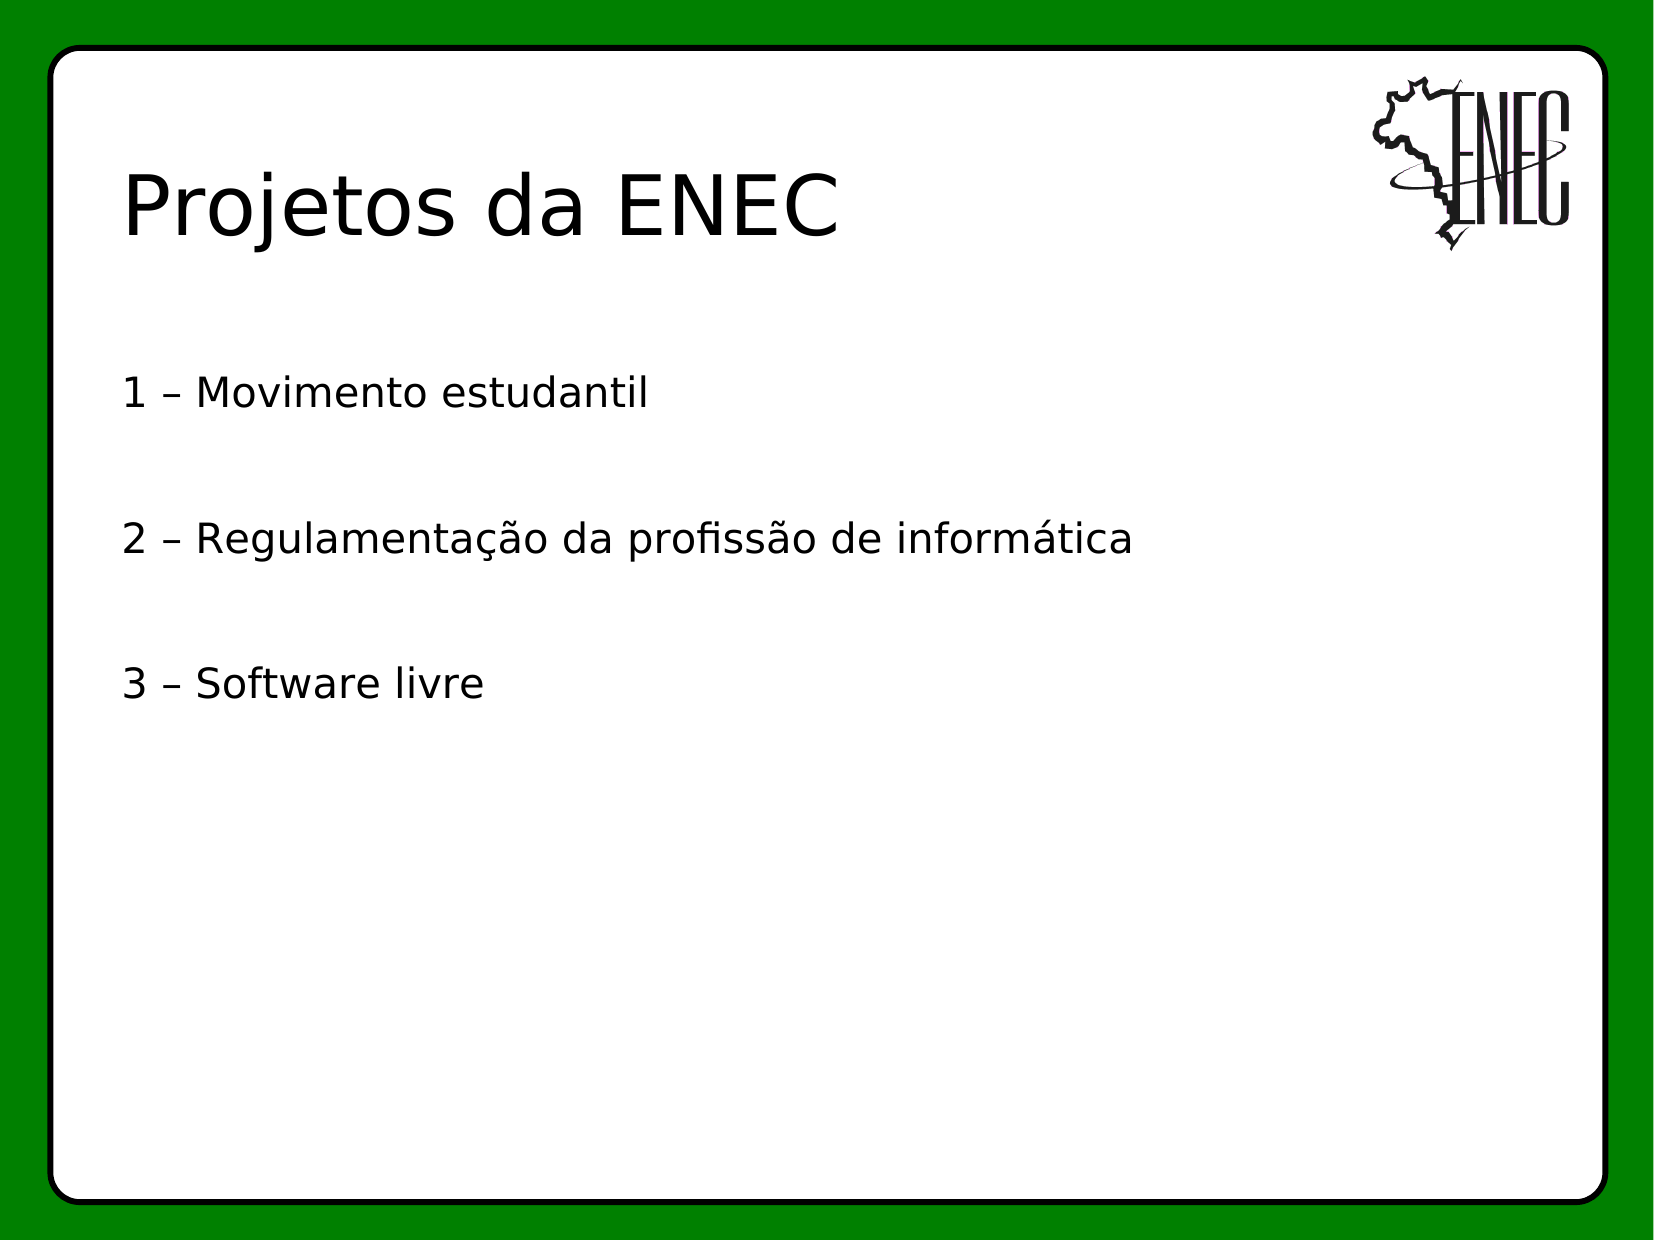

# Projetos da ENEC
1 – Movimento estudantil
2 – Regulamentação da profissão de informática
3 – Software livre